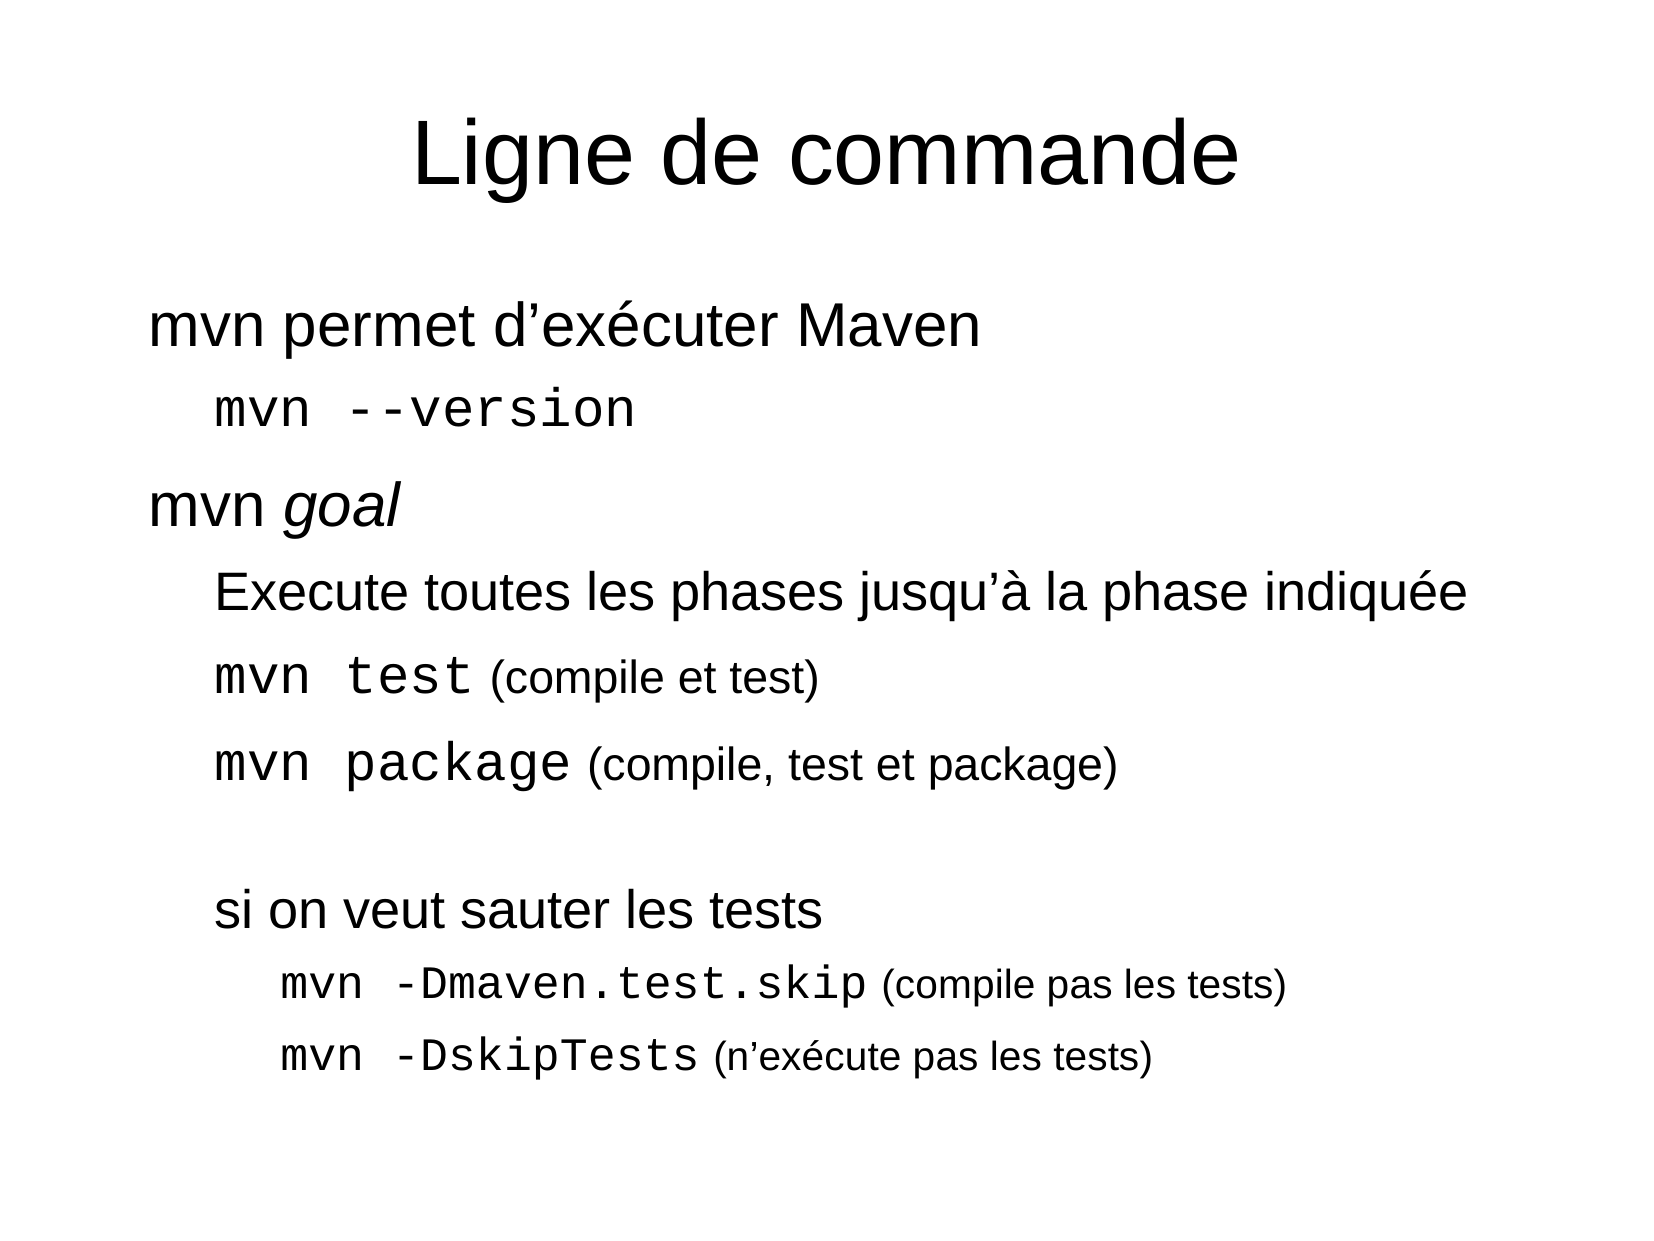

# Ligne de commande
mvn permet d’exécuter Maven
mvn --version
mvn goal
Execute toutes les phases jusqu’à la phase indiquée
mvn test (compile et test)
mvn package (compile, test et package)
si on veut sauter les tests
mvn -Dmaven.test.skip (compile pas les tests)
mvn -DskipTests (n’exécute pas les tests)